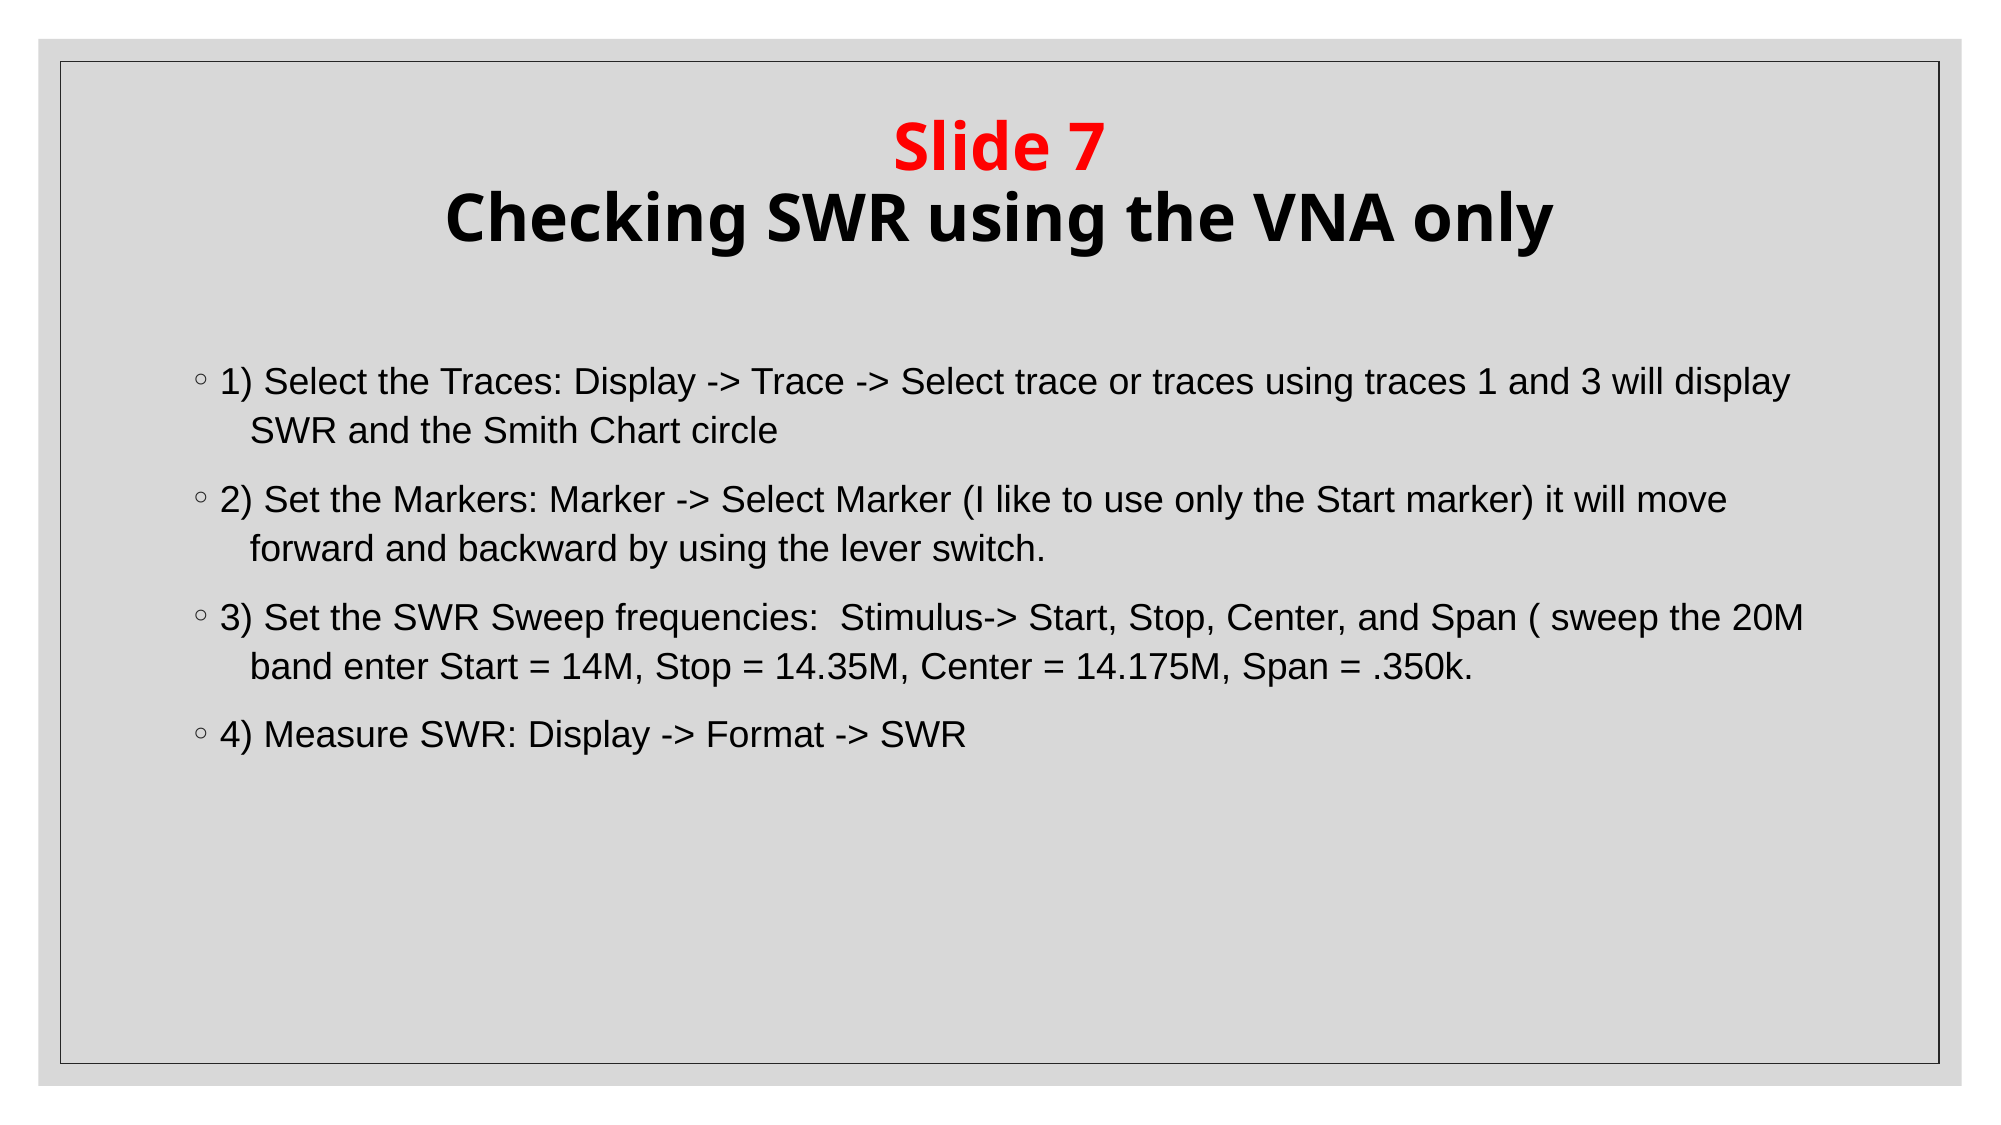

# Slide 7 Checking SWR using the VNA only
1) Select the Traces: Display -> Trace -> Select trace or traces using traces 1 and 3 will display SWR and the Smith Chart circle
2) Set the Markers: Marker -> Select Marker (I like to use only the Start marker) it will move forward and backward by using the lever switch.
3) Set the SWR Sweep frequencies: Stimulus-> Start, Stop, Center, and Span ( sweep the 20M band enter Start = 14M, Stop = 14.35M, Center = 14.175M, Span = .350k.
4) Measure SWR: Display -> Format -> SWR